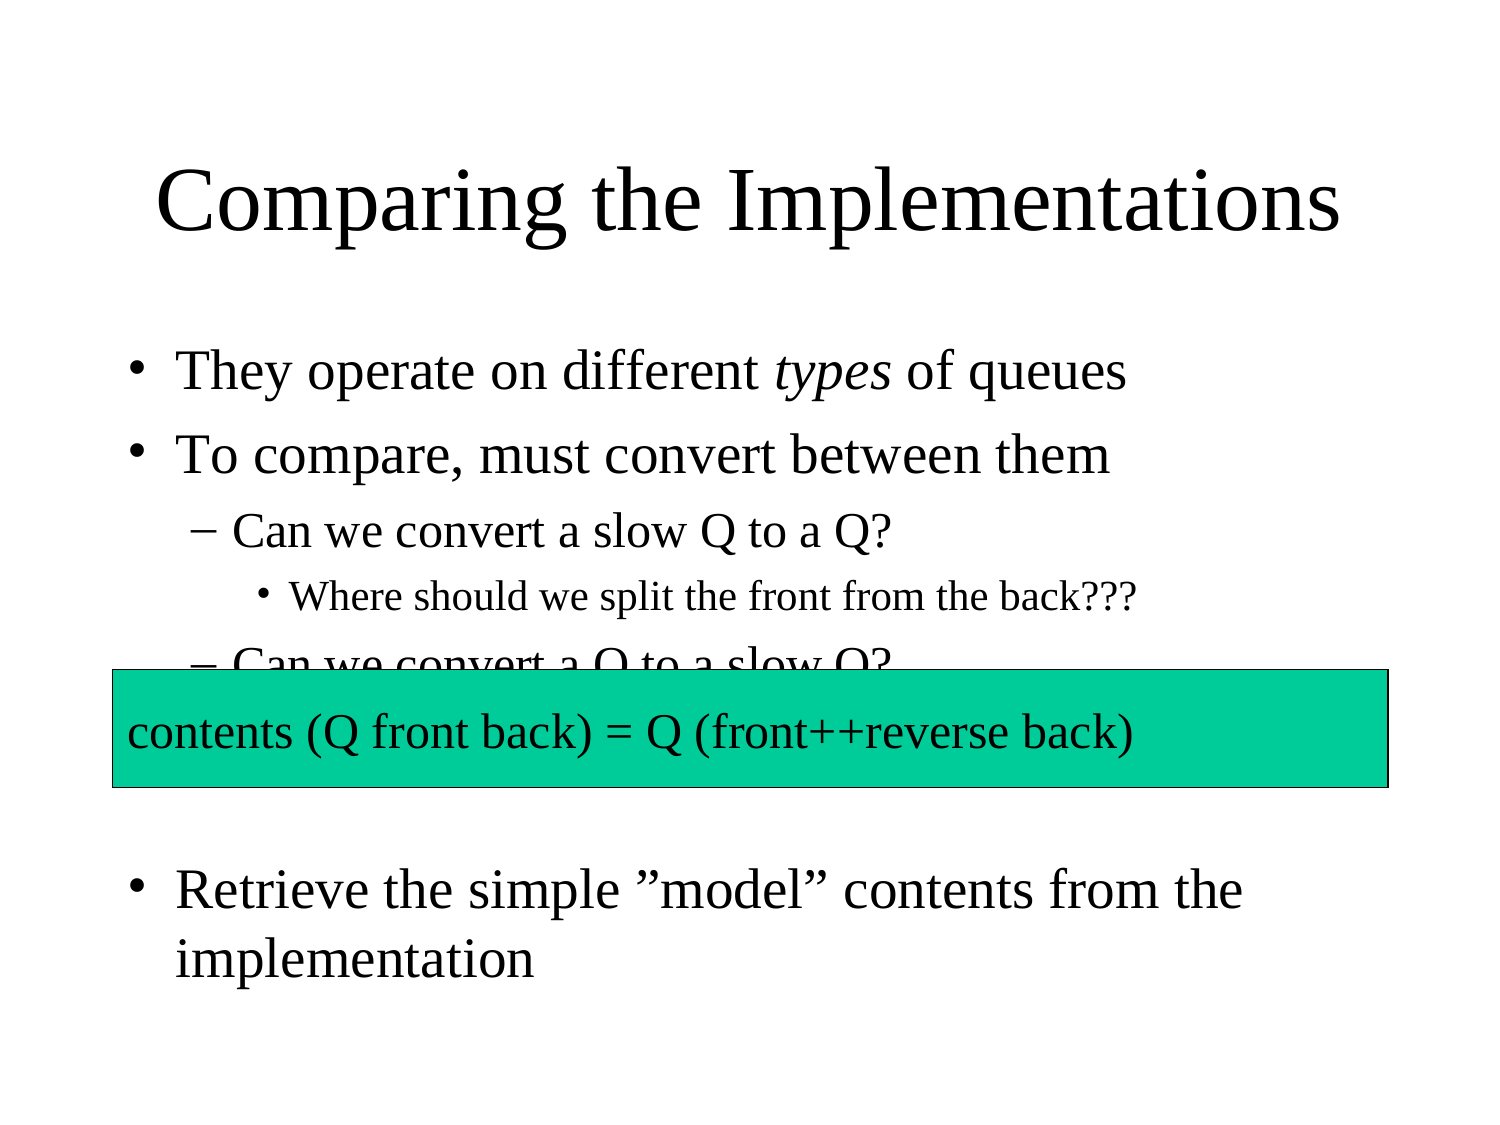

# Comparing the Implementations
They operate on different types of queues
To compare, must convert between them
Can we convert a slow Q to a Q?
Where should we split the front from the back???
Can we convert a Q to a slow Q?
Retrieve the simple ”model” contents from the implementation
contents (Q front back) = Q (front++reverse back)